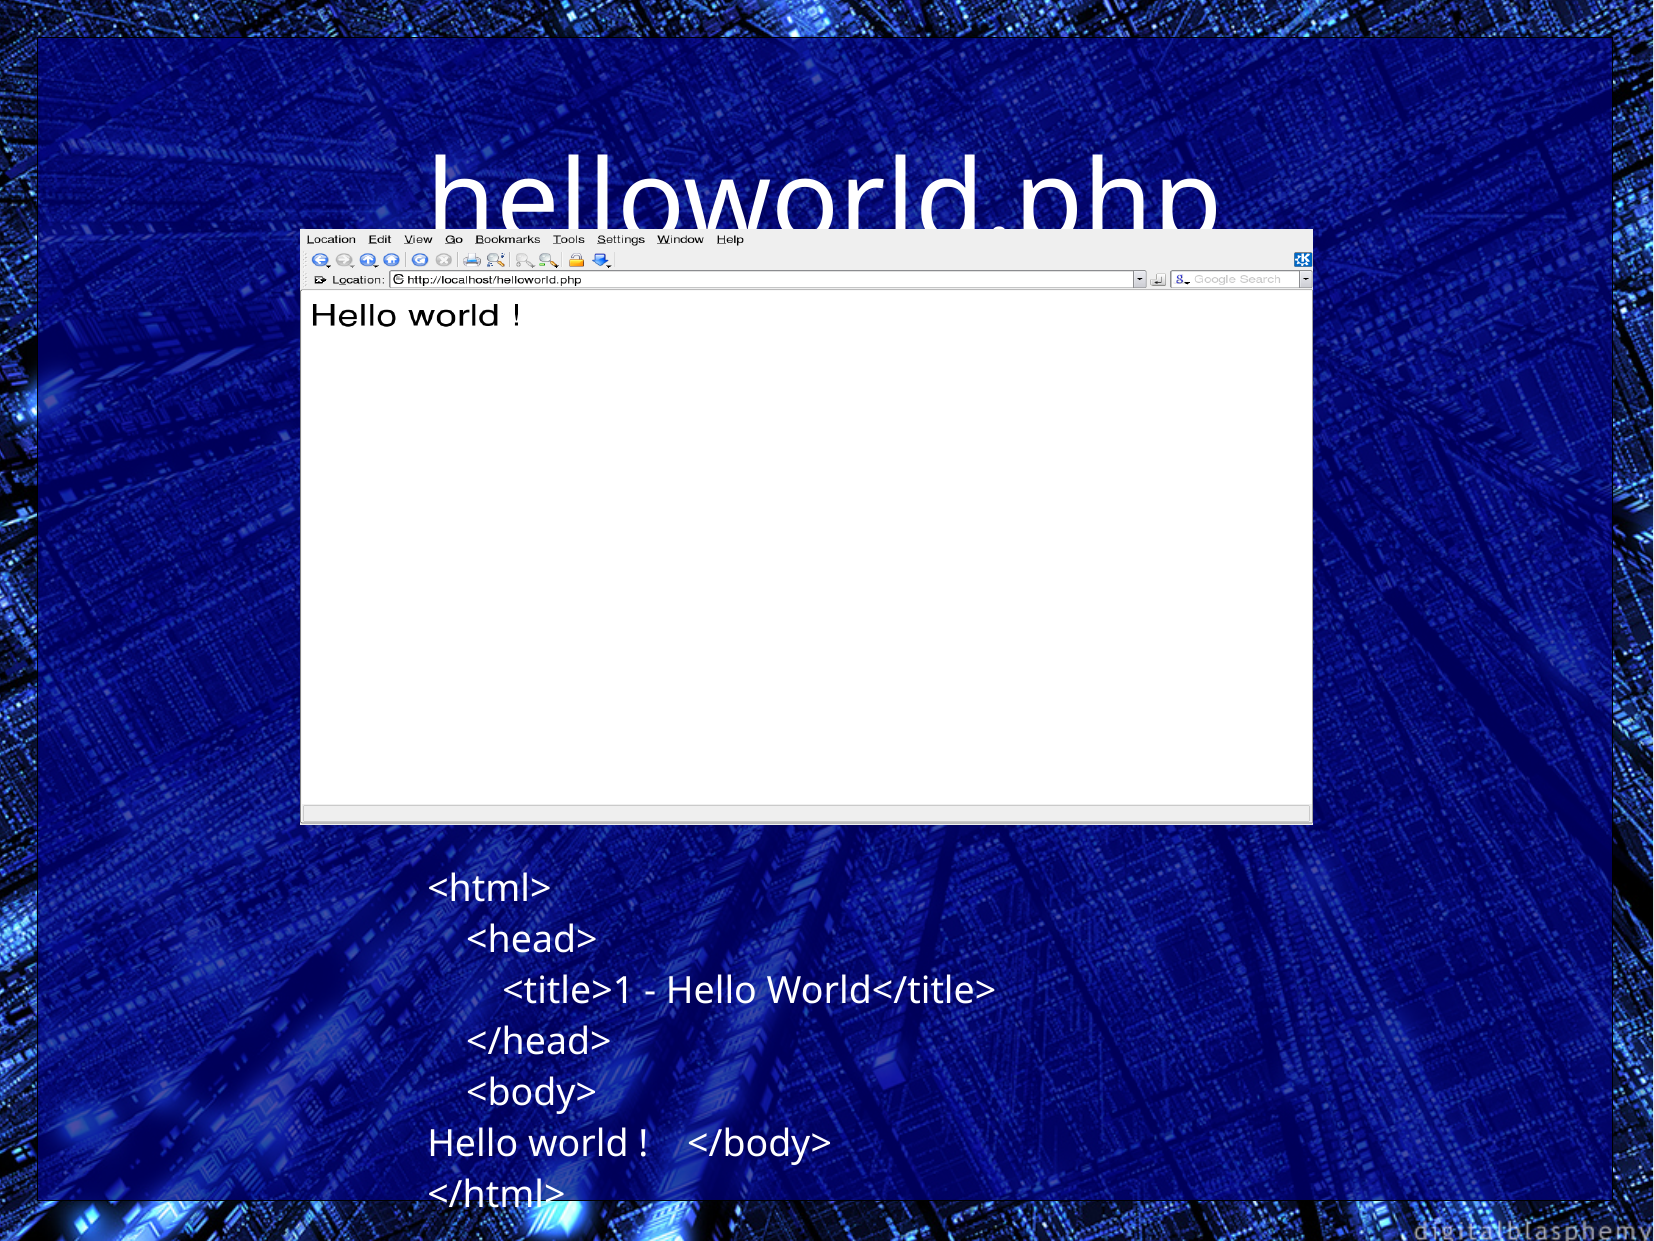

helloworld.php
#
<html>
 <head>
	<title>1 - Hello World</title>
 </head>
 <body>
Hello world ! </body>
</html>